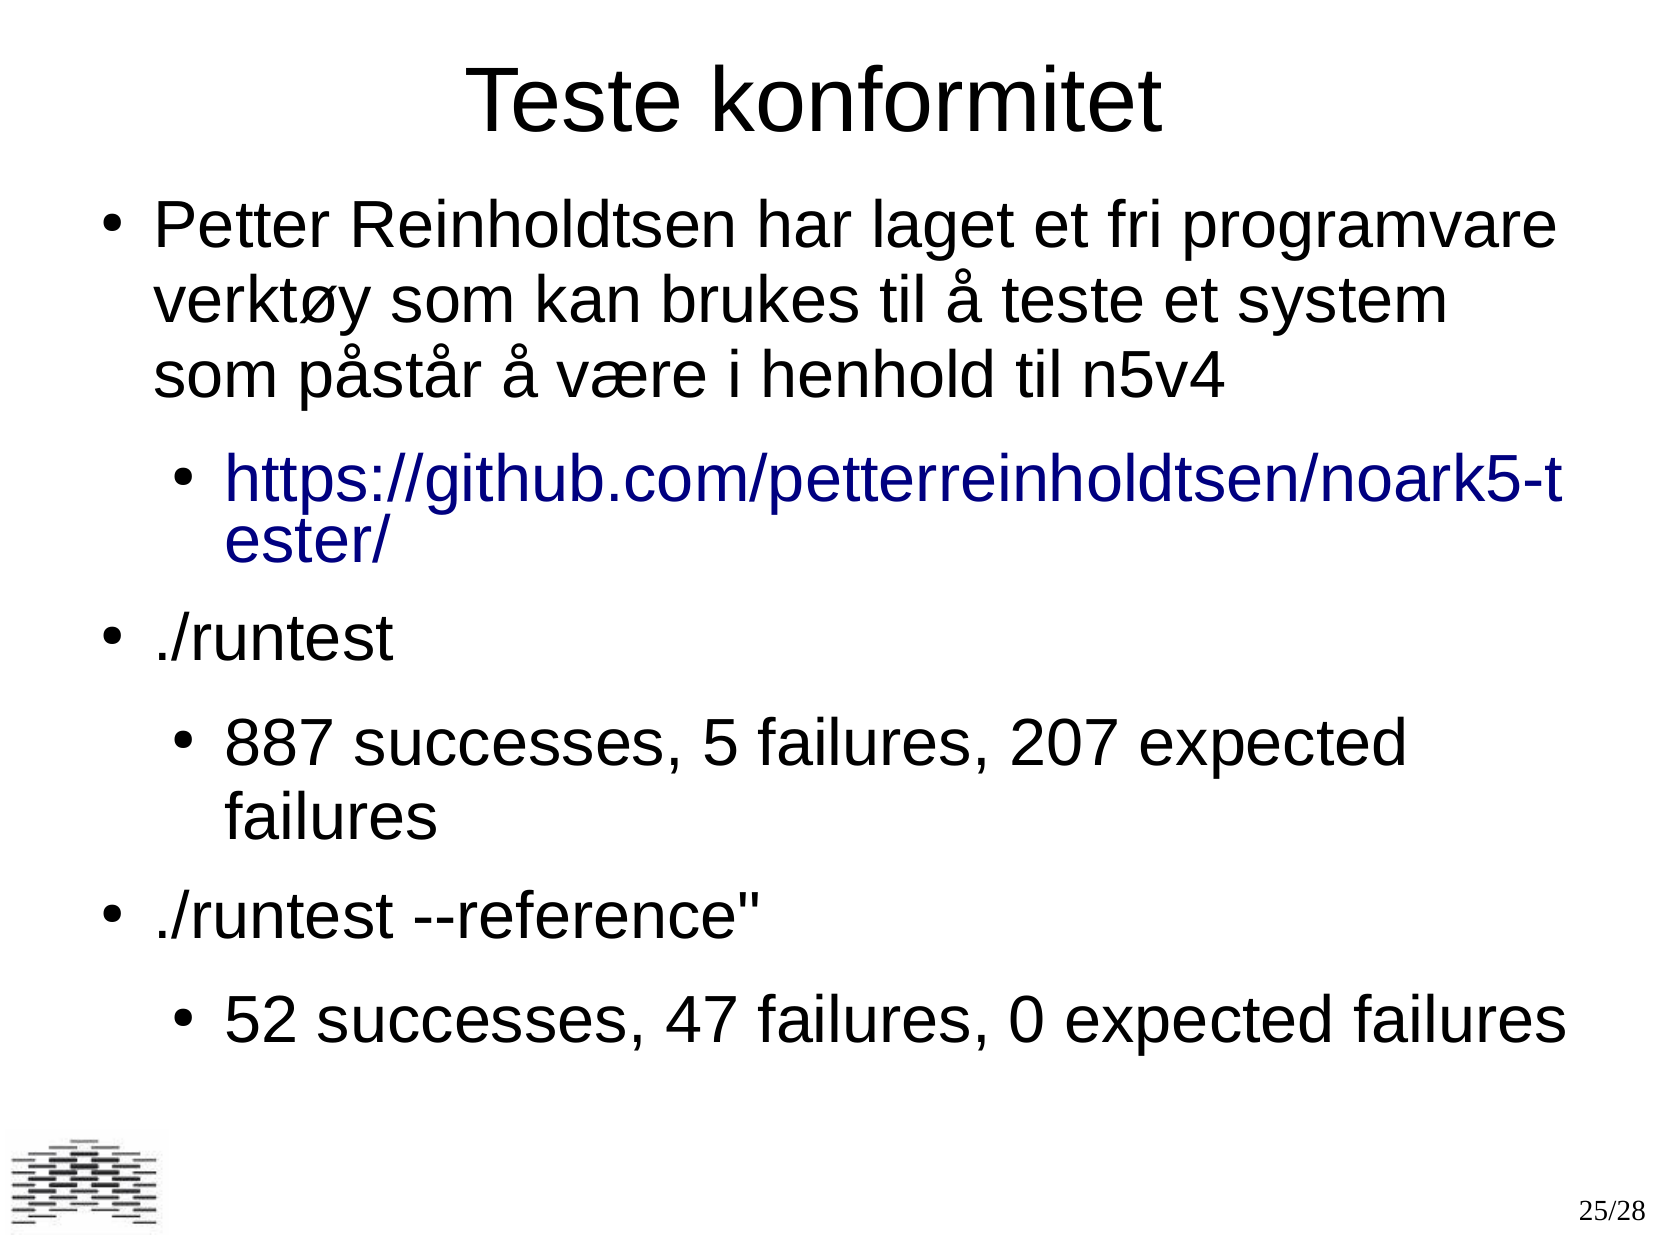

# Teste konformitet
Petter Reinholdtsen har laget et fri programvare verktøy som kan brukes til å teste et system som påstår å være i henhold til n5v4
https://github.com/petterreinholdtsen/noark5-tester/
./runtest
887 successes, 5 failures, 207 expected failures
./runtest --reference"
52 successes, 47 failures, 0 expected failures